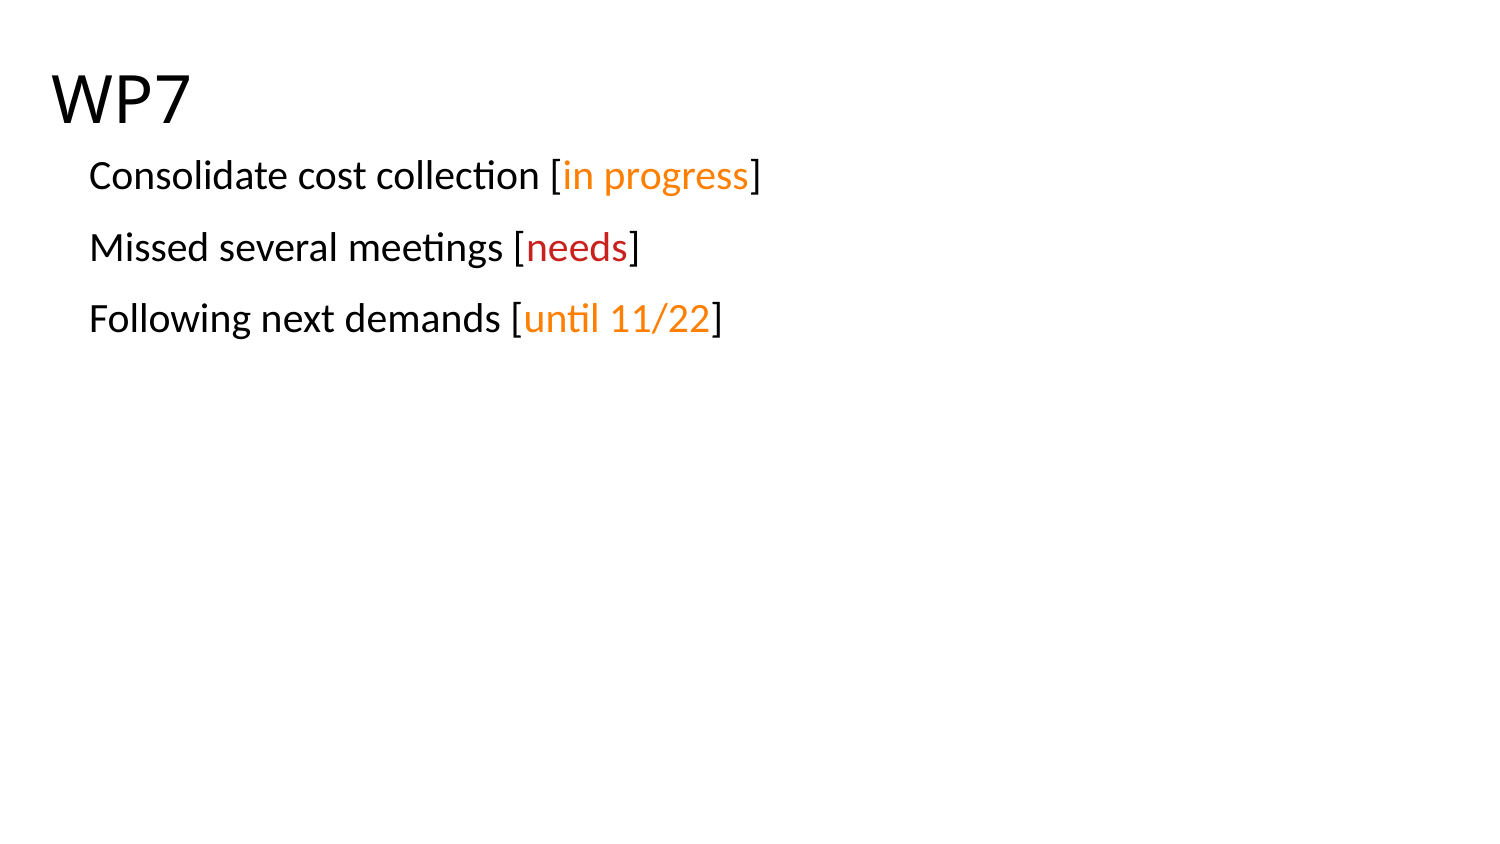

WP7
# Consolidate cost collection [in progress]
Missed several meetings [needs]
Following next demands [until 11/22]